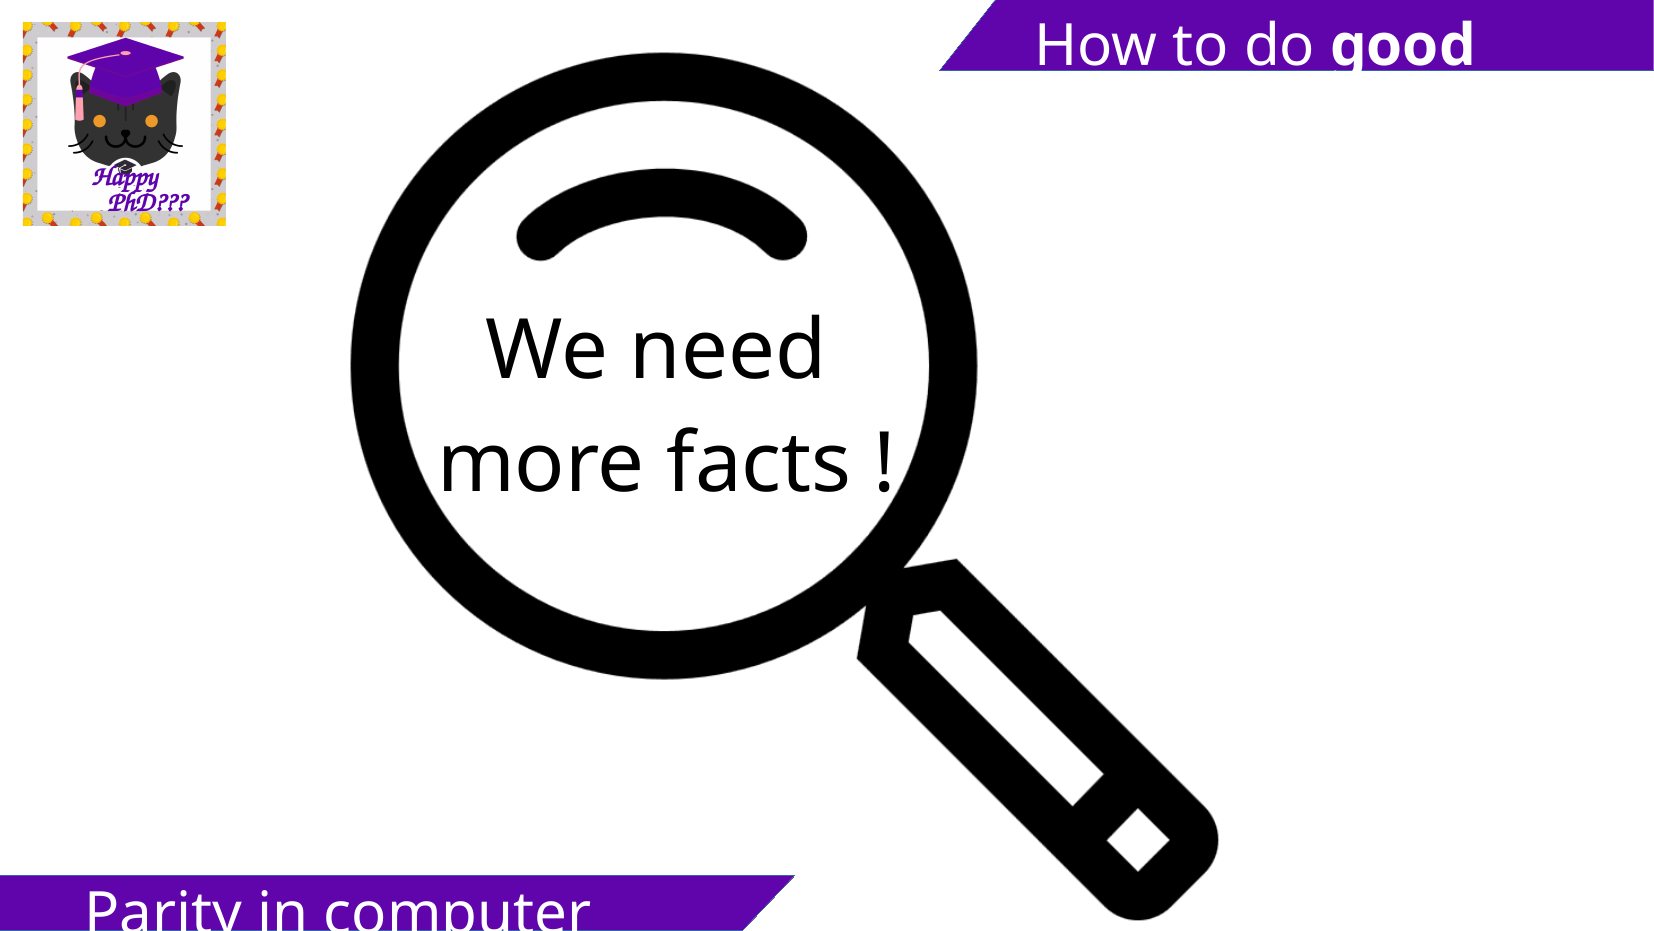

We need
more facts !
BUT...
Parity in computer science ?